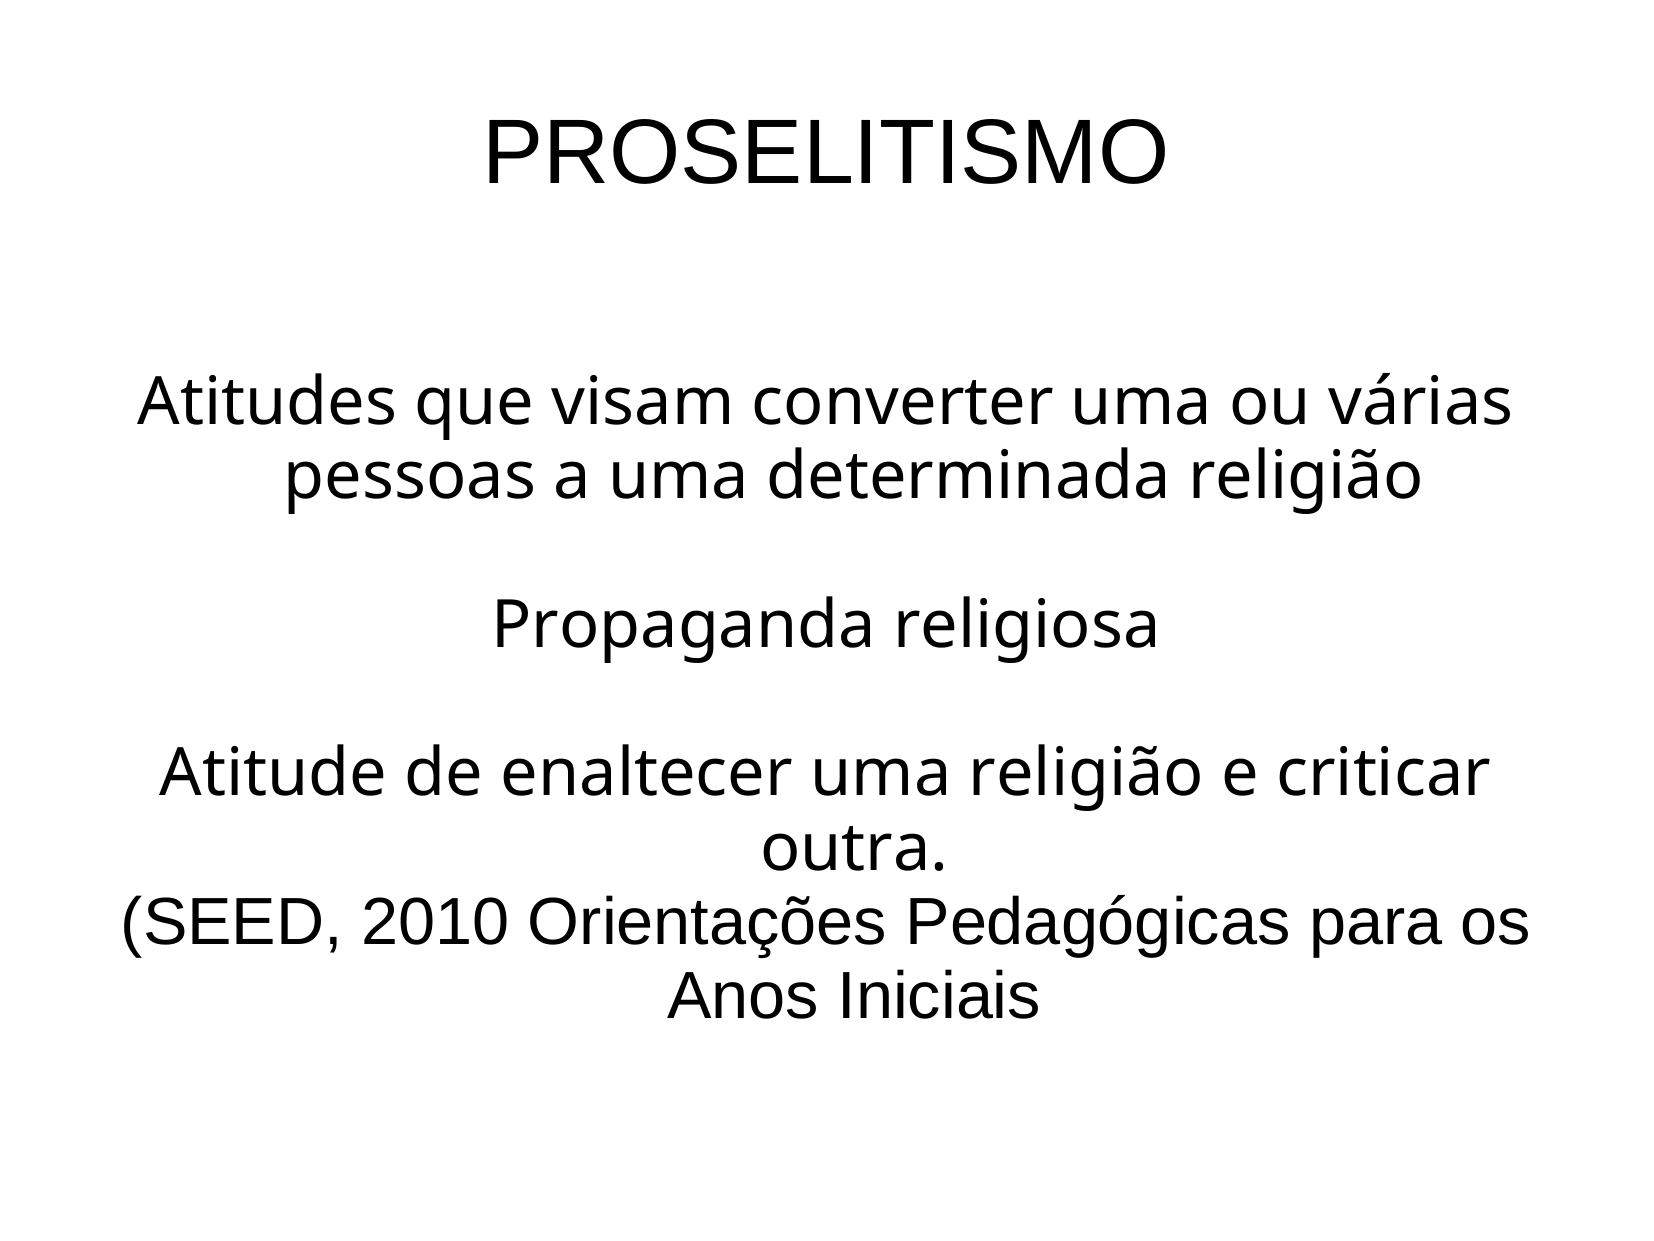

# PROSELITISMO
Atitudes que visam converter uma ou várias pessoas a uma determinada religião
Propaganda religiosa
Atitude de enaltecer uma religião e criticar outra.
(SEED, 2010 Orientações Pedagógicas para os Anos Iniciais